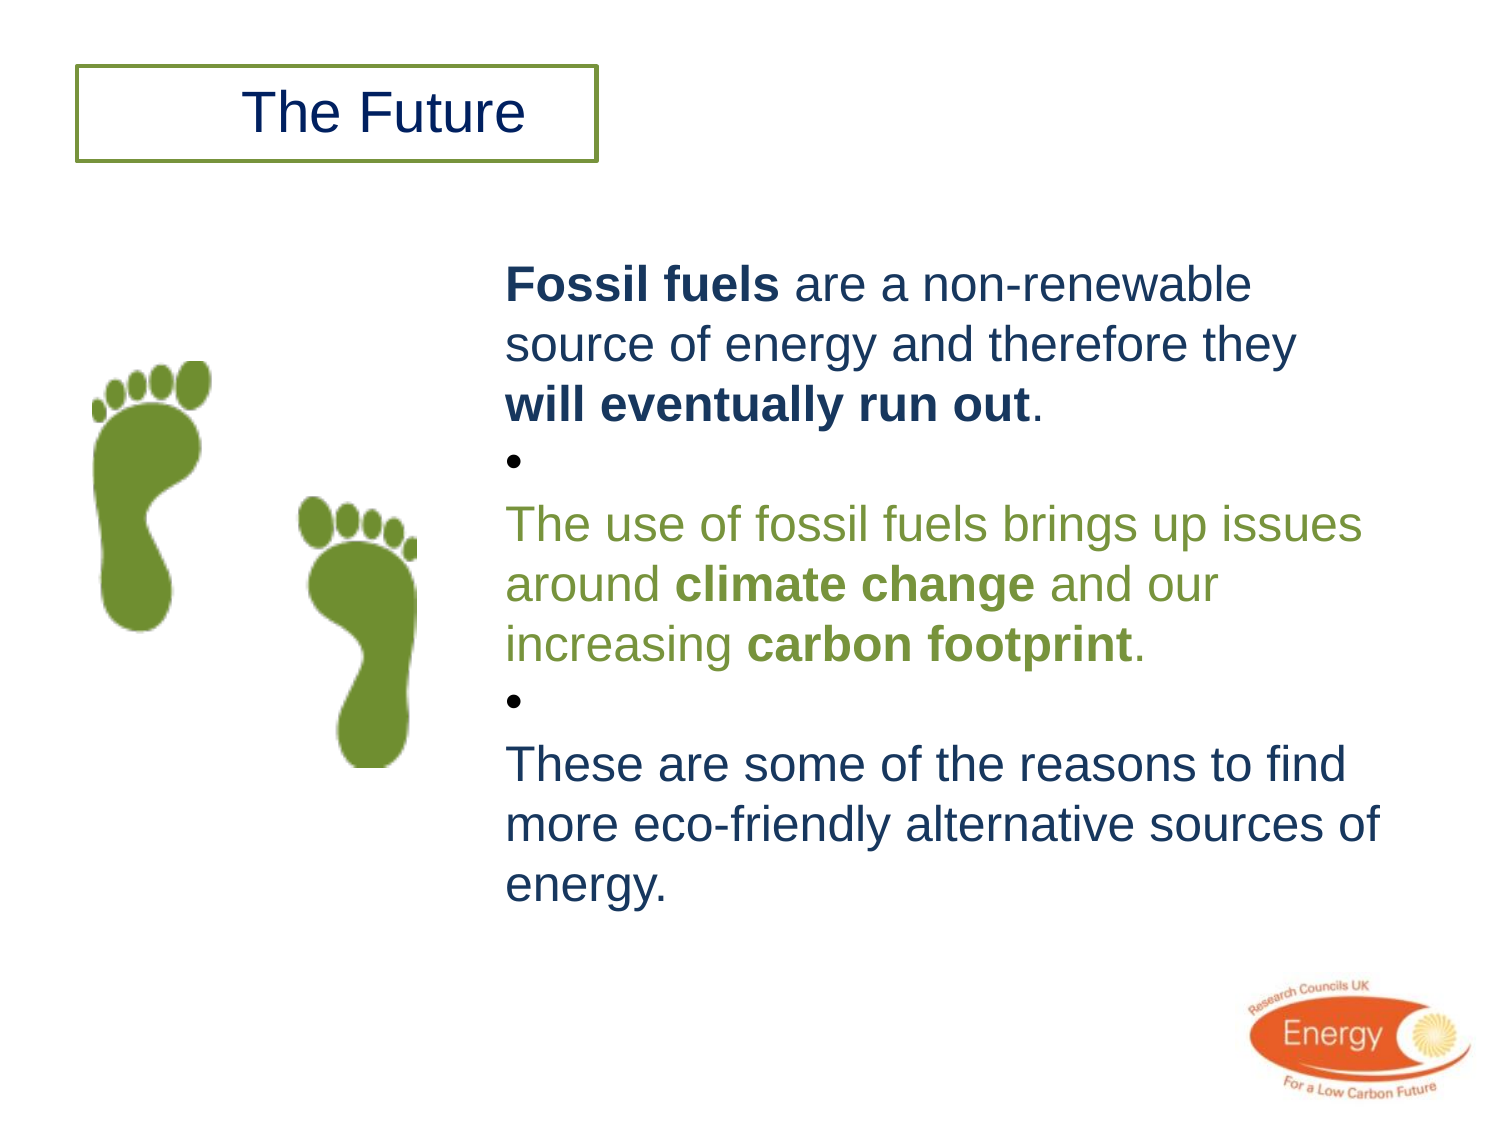

The Future
Fossil fuels are a non-renewable source of energy and therefore they will eventually run out.
The use of fossil fuels brings up issues around climate change and our increasing carbon footprint.
These are some of the reasons to find more eco-friendly alternative sources of energy.